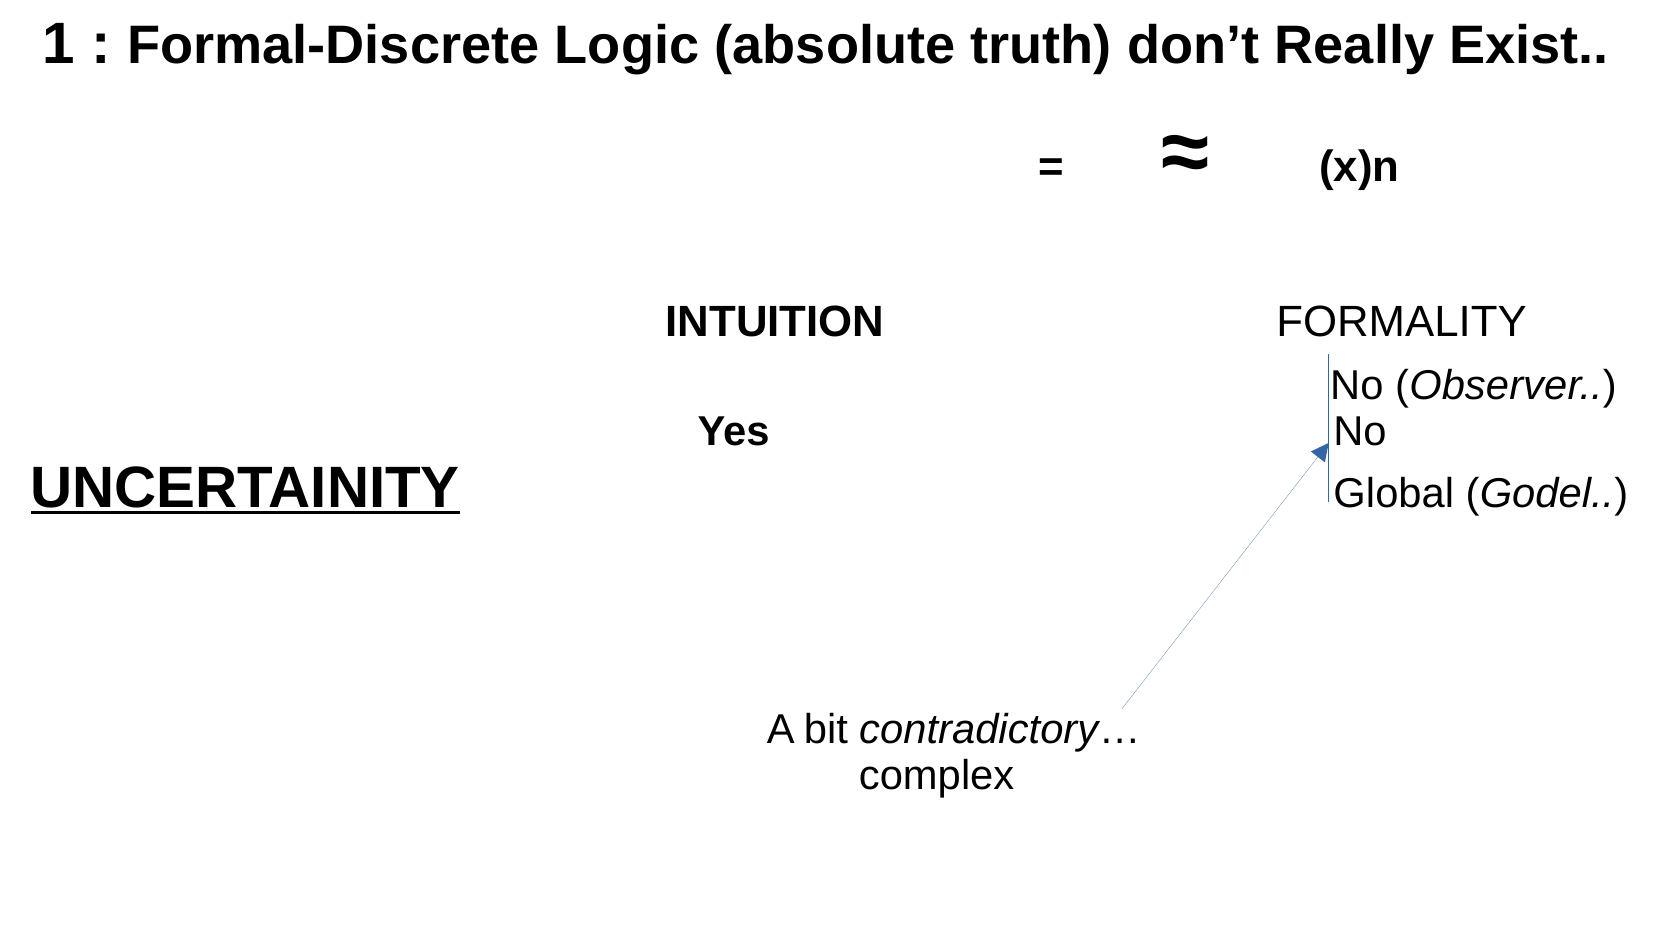

# 1 : Formal-Discrete Logic (absolute truth) don’t Really Exist..
 = ≈ (x)n
 INTUITION FORMALITY
 No (Observer..)
 Yes No
UNCERTAINITY Global (Godel..)
 A bit contradictory…
 complex